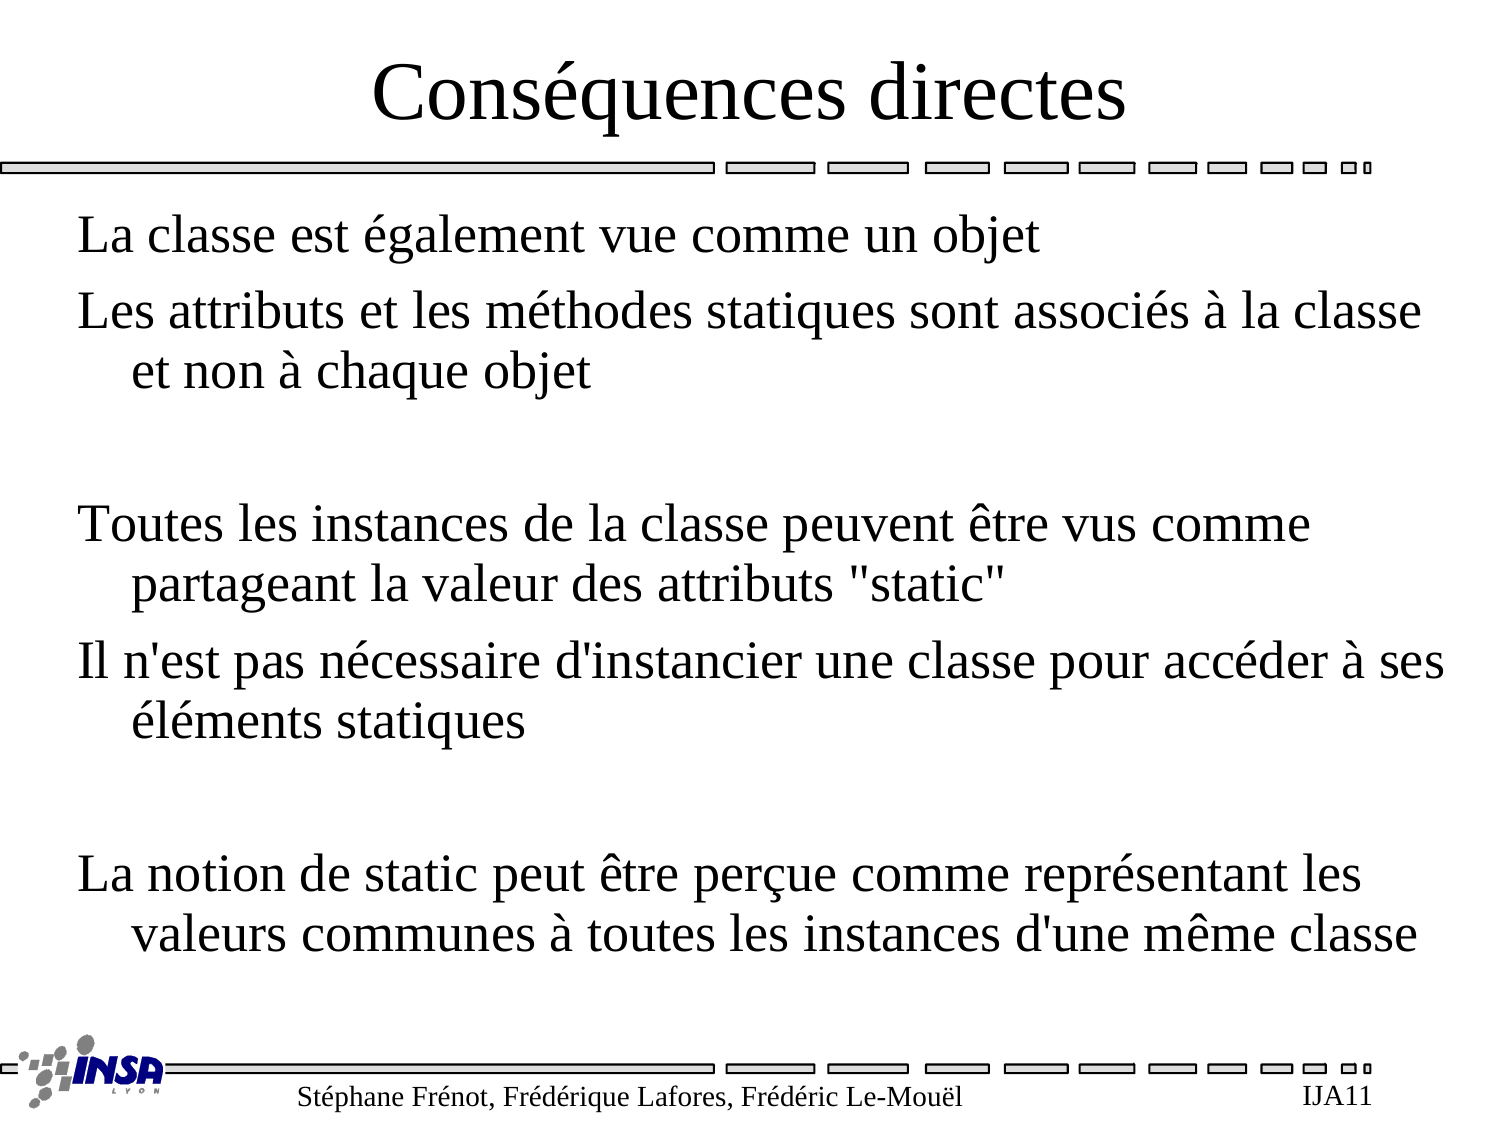

# Conséquences directes
La classe est également vue comme un objet
Les attributs et les méthodes statiques sont associés à la classe et non à chaque objet
Toutes les instances de la classe peuvent être vus comme partageant la valeur des attributs "static"
Il n'est pas nécessaire d'instancier une classe pour accéder à ses éléments statiques
La notion de static peut être perçue comme représentant les valeurs communes à toutes les instances d'une même classe